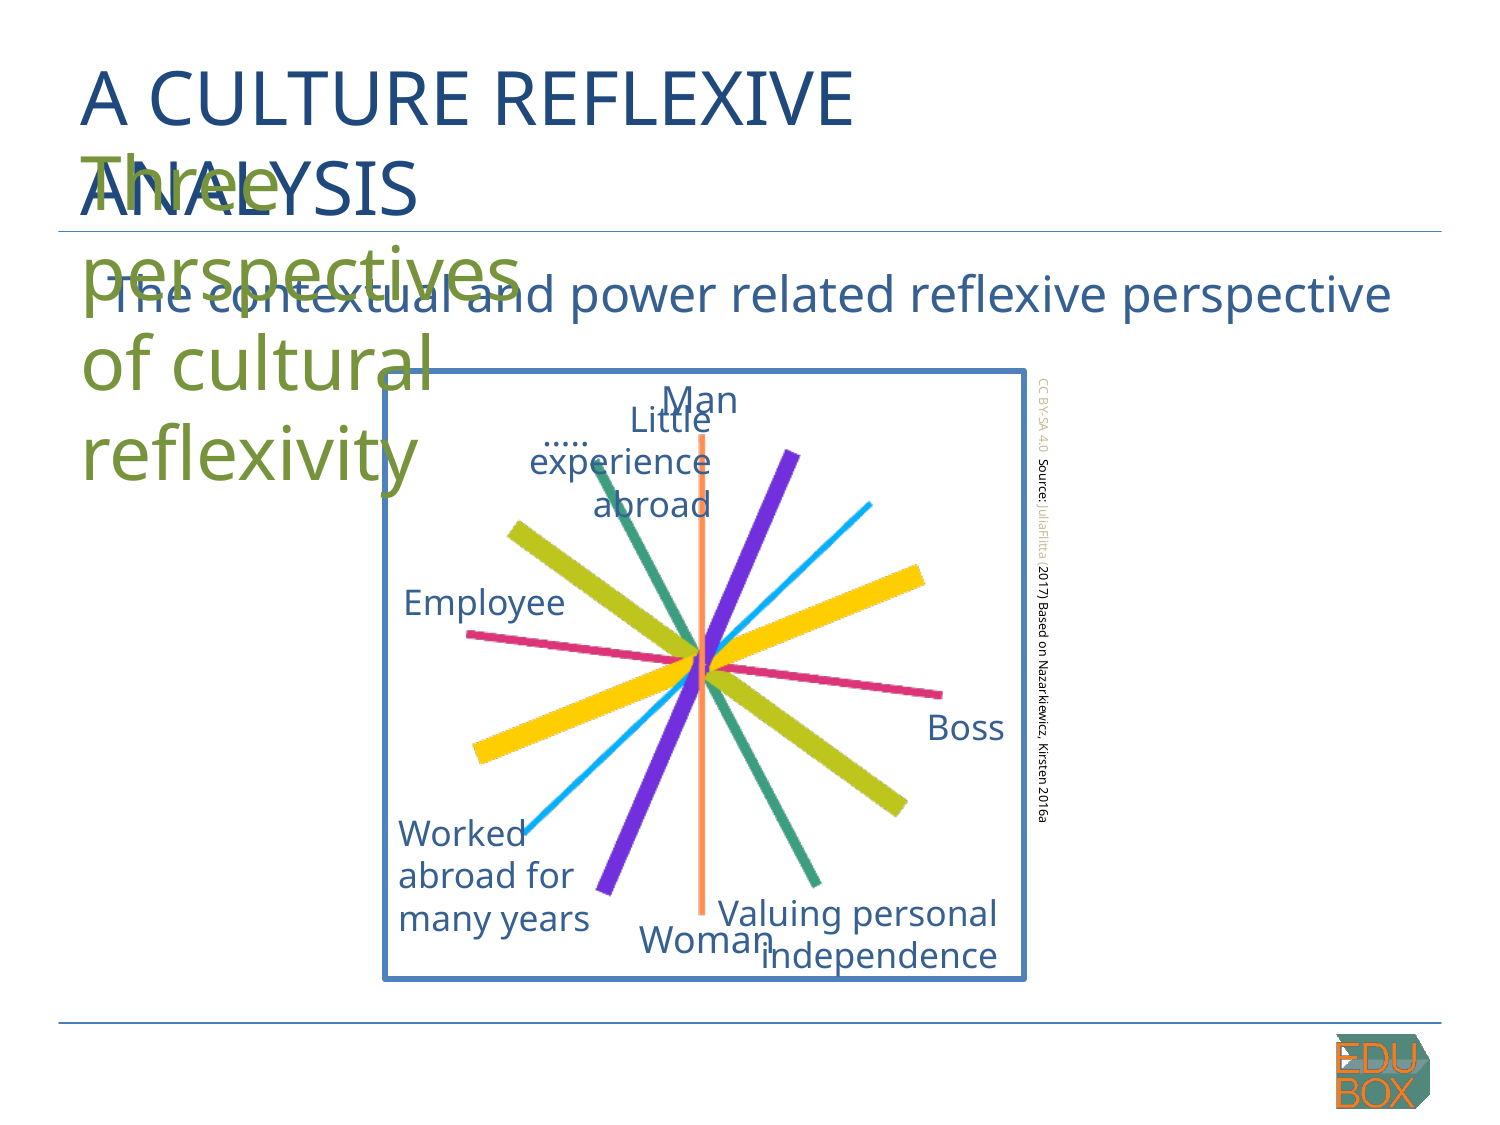

# A CULTURE REFLEXIVE ANALYSIS
Three perspectives of cultural reflexivity
The contextual and power related reflexive perspective
Man
Little
experience
abroad
…..
Employee
CC BY-SA 4.0 Source: JuliaFlitta (2017) Based on Nazarkiewicz, Kirsten 2016a
Boss
Worked
abroad for
many years
Valuing personal independence
Woman